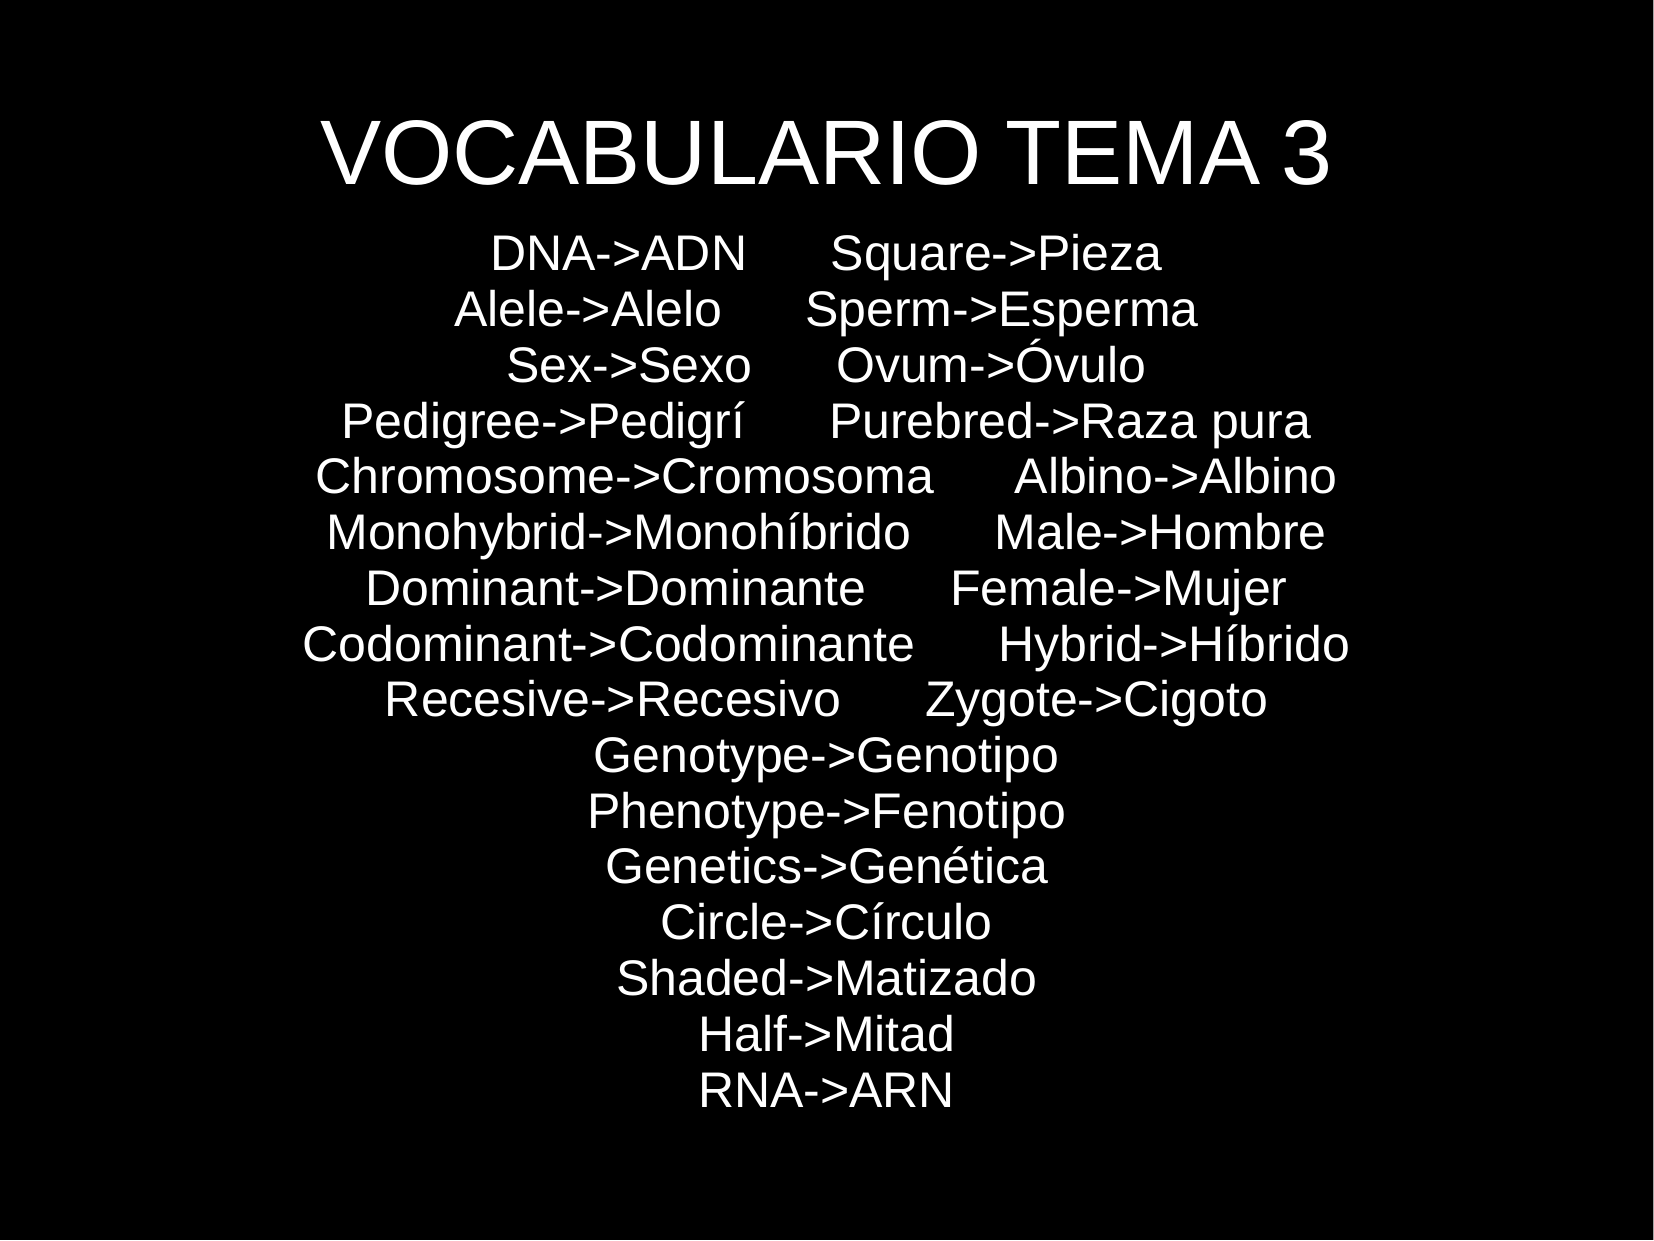

# VOCABULARIO TEMA 3
DNA->ADN Square->Pieza
Alele->Alelo Sperm->Esperma
Sex->Sexo Ovum->Óvulo
Pedigree->Pedigrí Purebred->Raza pura
Chromosome->Cromosoma Albino->Albino
Monohybrid->Monohíbrido Male->Hombre
Dominant->Dominante Female->Mujer
Codominant->Codominante Hybrid->Híbrido
Recesive->Recesivo Zygote->Cigoto
Genotype->Genotipo
Phenotype->Fenotipo
Genetics->Genética
Circle->Círculo
Shaded->Matizado
Half->Mitad
RNA->ARN